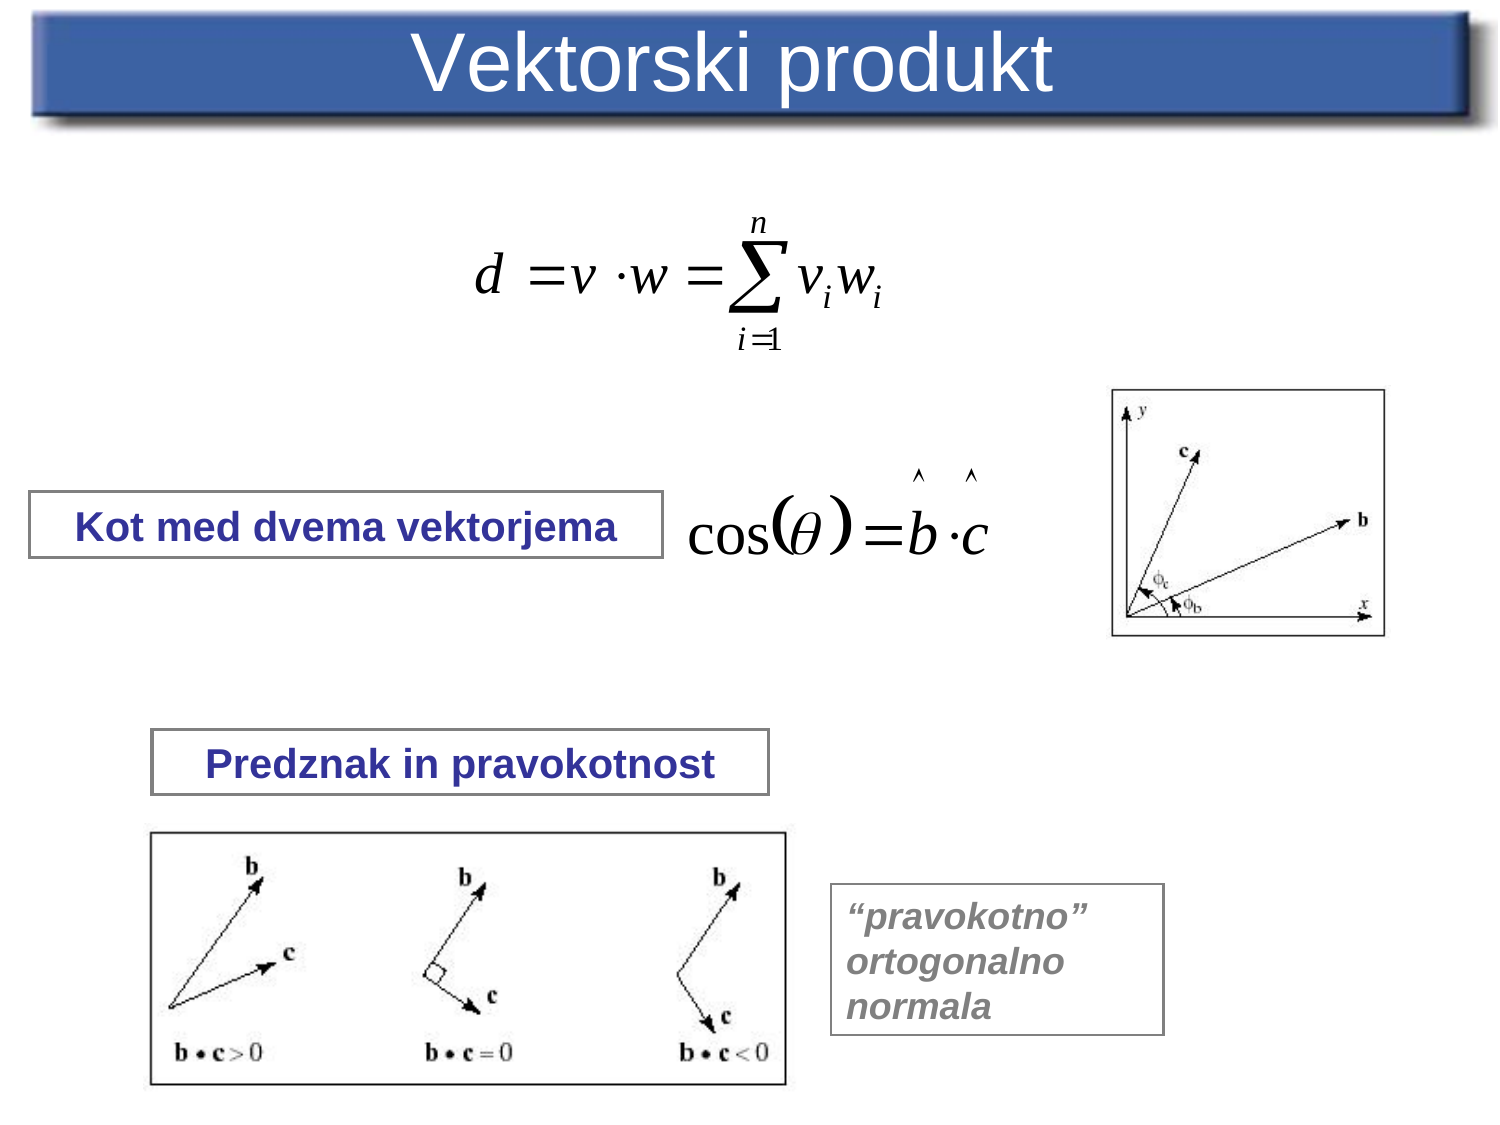

Vektorski produkt
Kot med dvema vektorjema
Predznak in pravokotnost
“pravokotno”
ortogonalno
normala